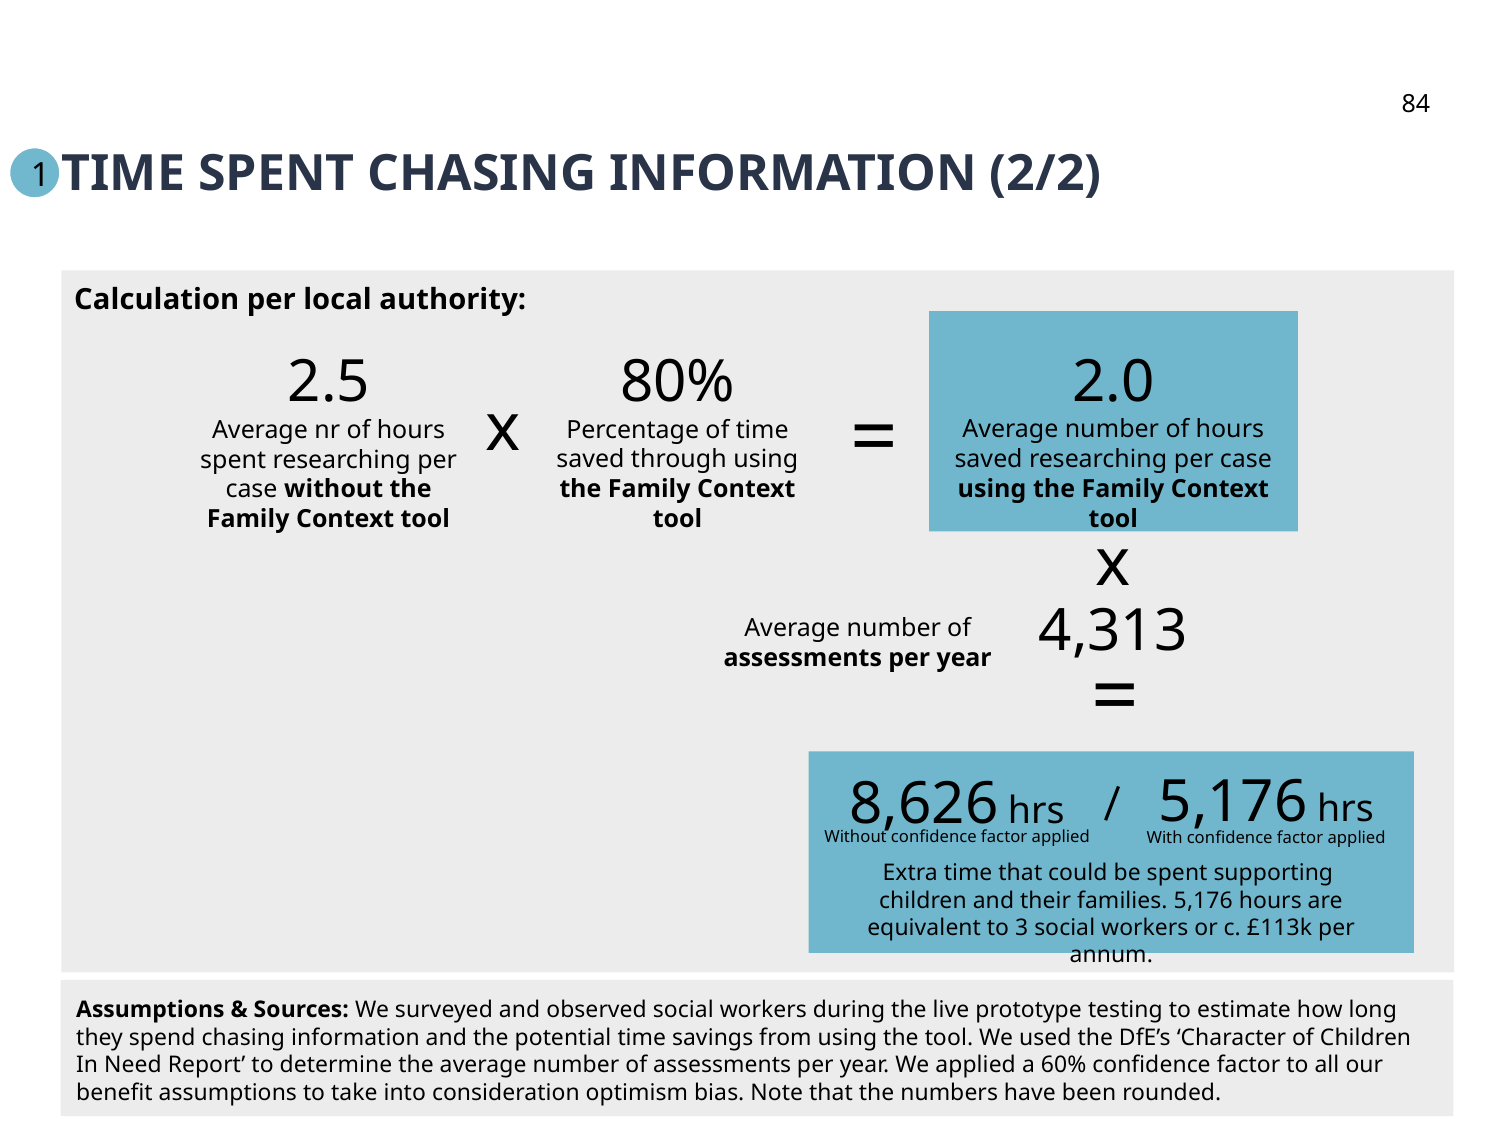

TIME SPENT CHASING INFORMATION (2/2)
1
Calculation per local authority:
2.0
Average number of hours saved researching per case using the Family Context tool
2.5
Average nr of hours spent researching per case without the Family Context tool
80%
Percentage of time saved through using the Family Context tool
x
=
x
4,313
=
Average number of assessments per year
Extra time that could be spent supporting
children and their families. 5,176 hours are equivalent to 3 social workers or c. £113k per annum.
/
5,176 hrs
With confidence factor applied
8,626 hrs
Without confidence factor applied
Assumptions & Sources: We surveyed and observed social workers during the live prototype testing to estimate how long they spend chasing information and the potential time savings from using the tool. We used the DfE’s ‘Character of Children In Need Report’ to determine the average number of assessments per year. We applied a 60% confidence factor to all our benefit assumptions to take into consideration optimism bias. Note that the numbers have been rounded.